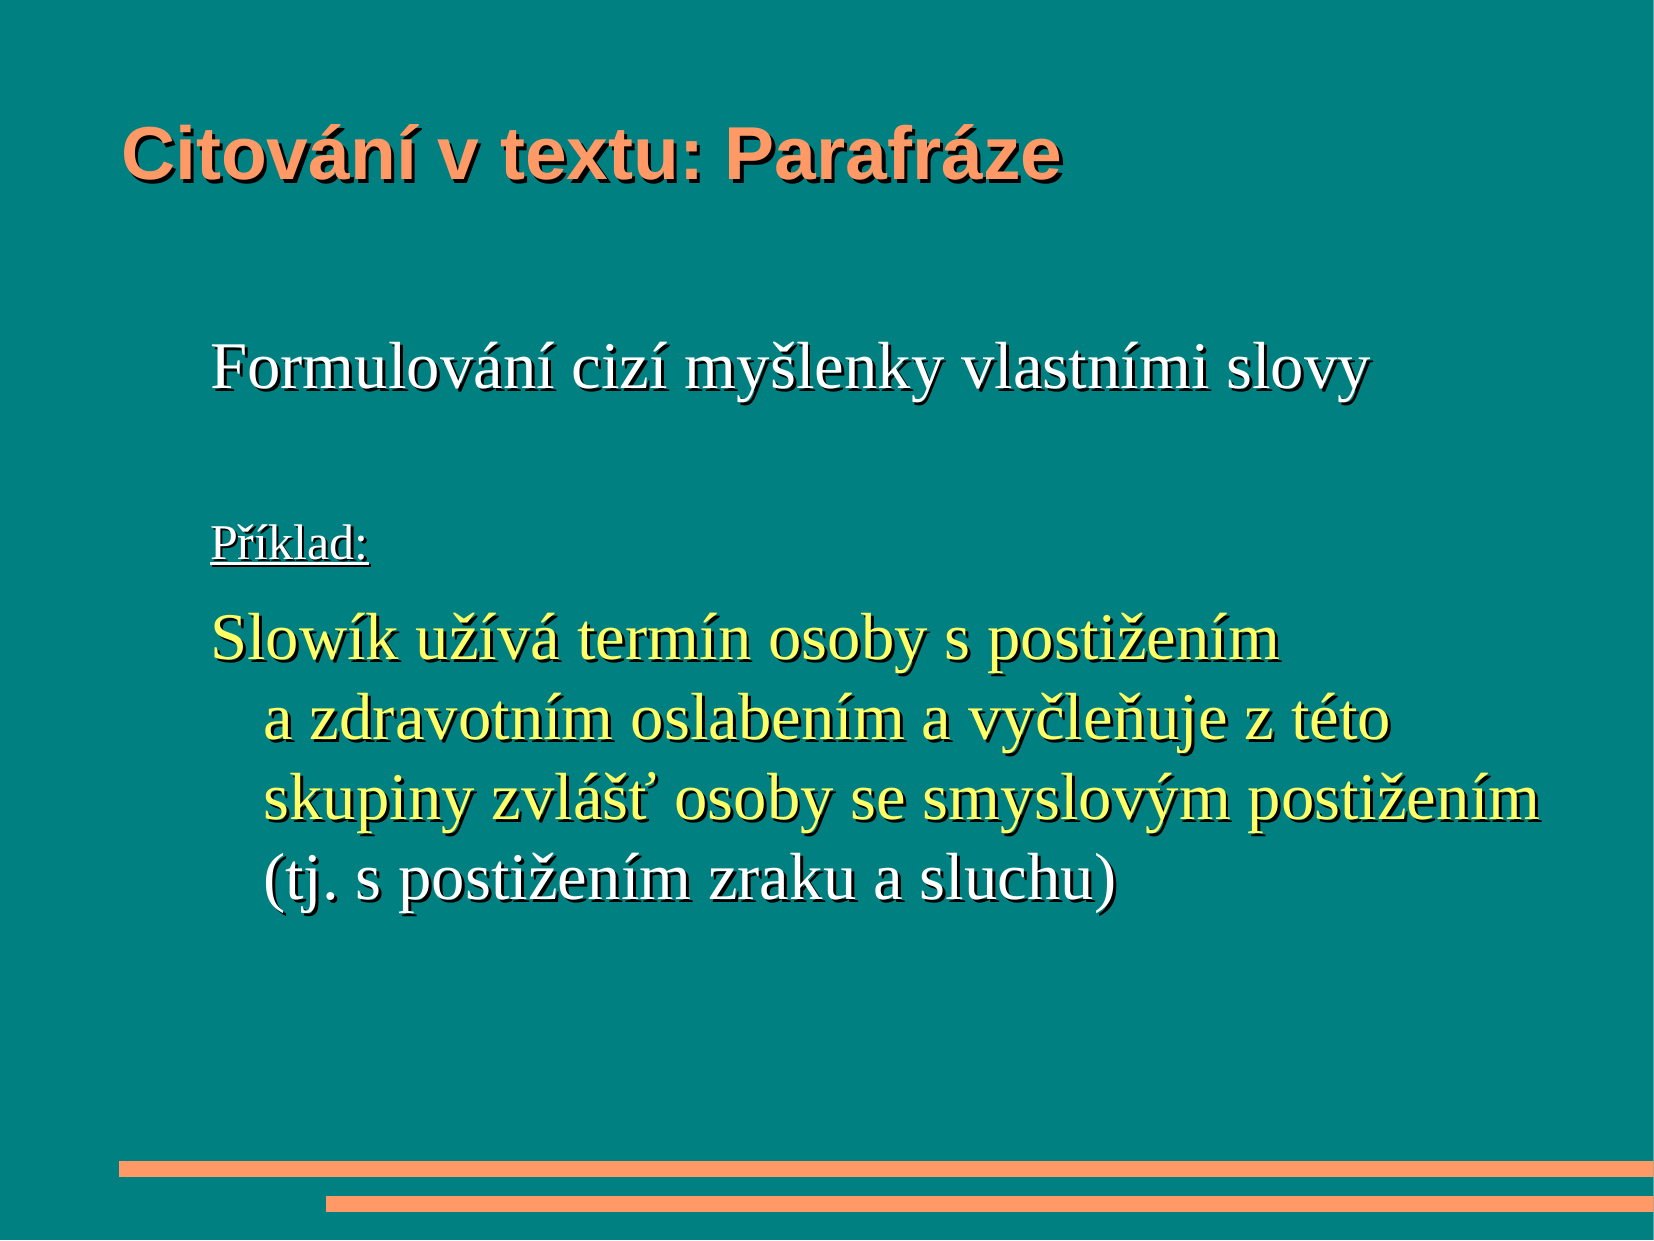

# Citování v textu: Parafráze
Formulování cizí myšlenky vlastními slovy
Příklad:
Slowík užívá termín osoby s postižením a zdravotním oslabením a vyčleňuje z této skupiny zvlášť osoby se smyslovým postižením (tj. s postižením zraku a sluchu)